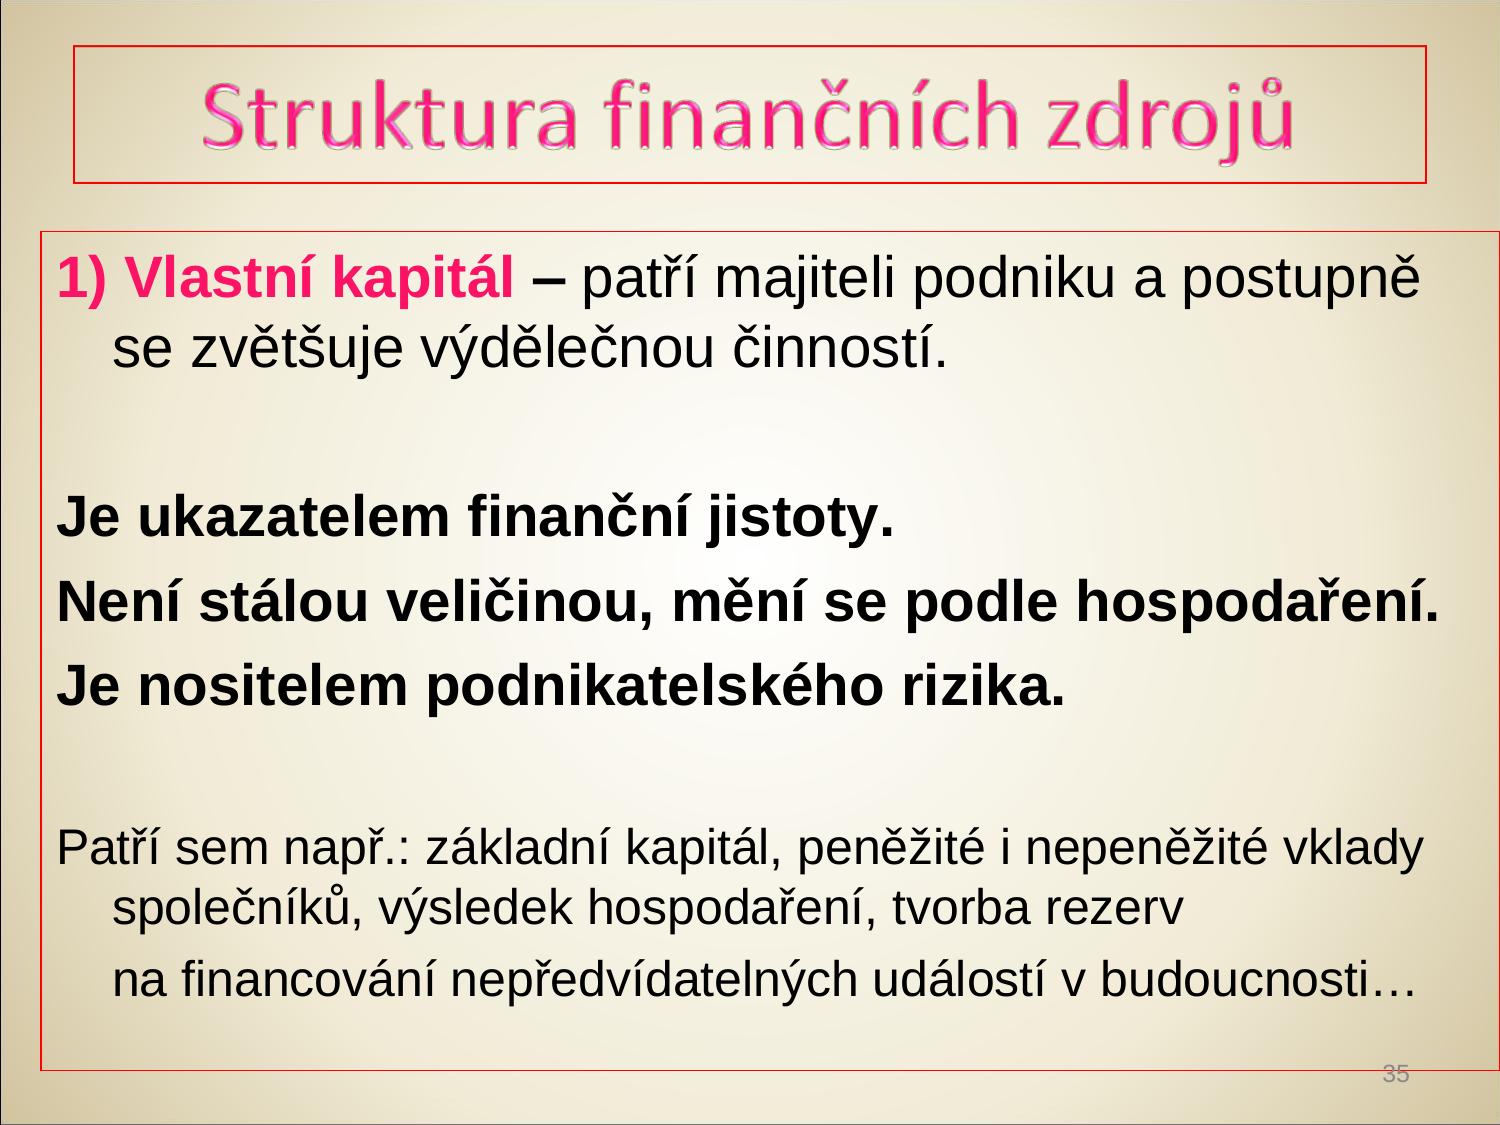

# 1) Vlastní kapitál ‒ patří majiteli podniku a postupně se zvětšuje výdělečnou činností.
Je ukazatelem finanční jistoty.
Není stálou veličinou, mění se podle hospodaření.
Je nositelem podnikatelského rizika.
Patří sem např.: základní kapitál, peněžité i nepeněžité vklady společníků, výsledek hospodaření, tvorba rezerv
	na financování nepředvídatelných událostí v budoucnosti…